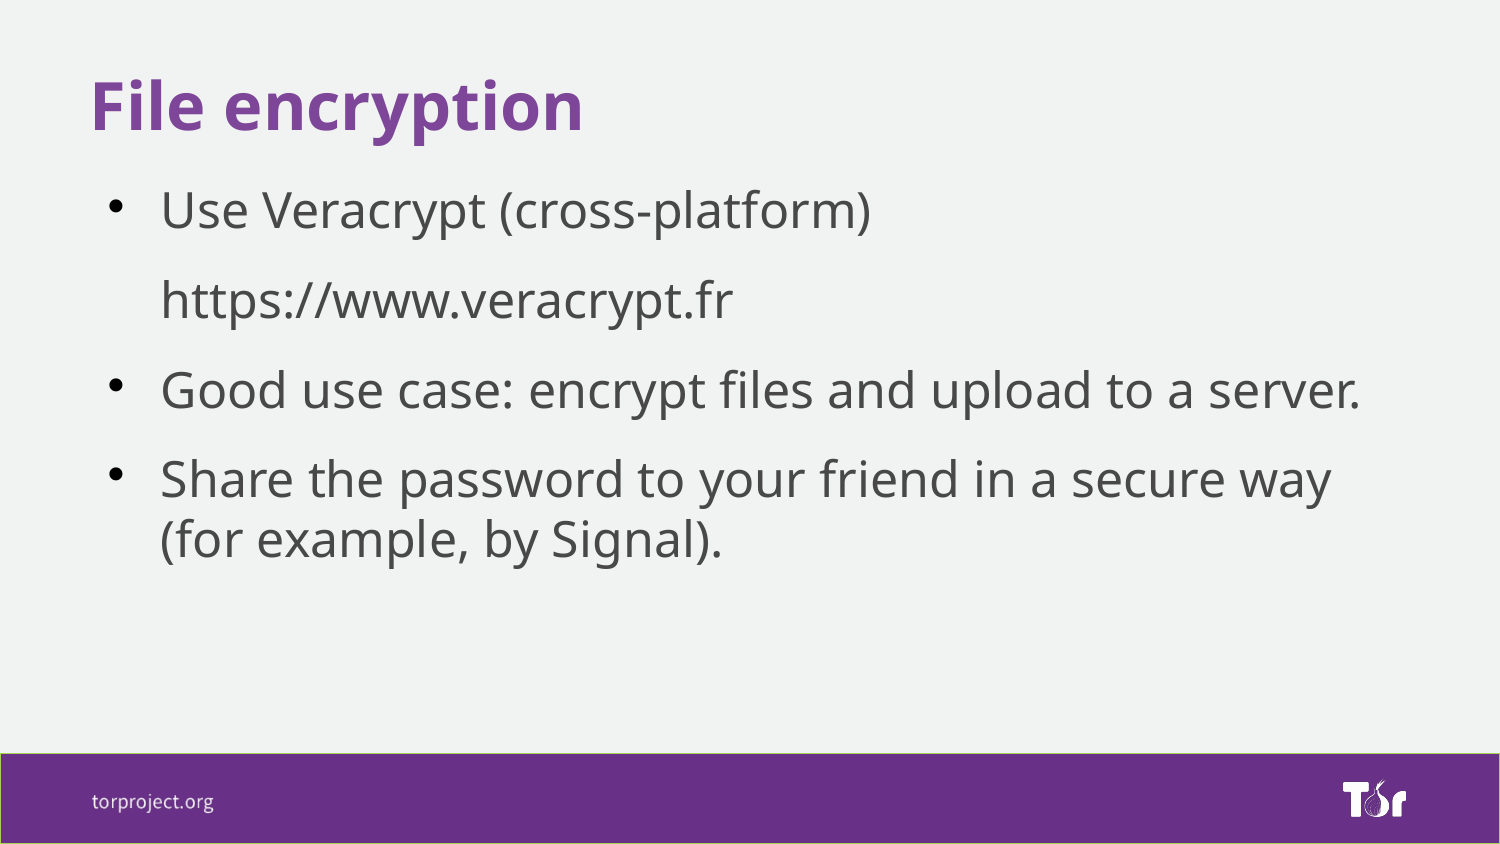

File encryption
Use Veracrypt (cross-platform)
https://www.veracrypt.fr
Good use case: encrypt files and upload to a server.
Share the password to your friend in a secure way (for example, by Signal).